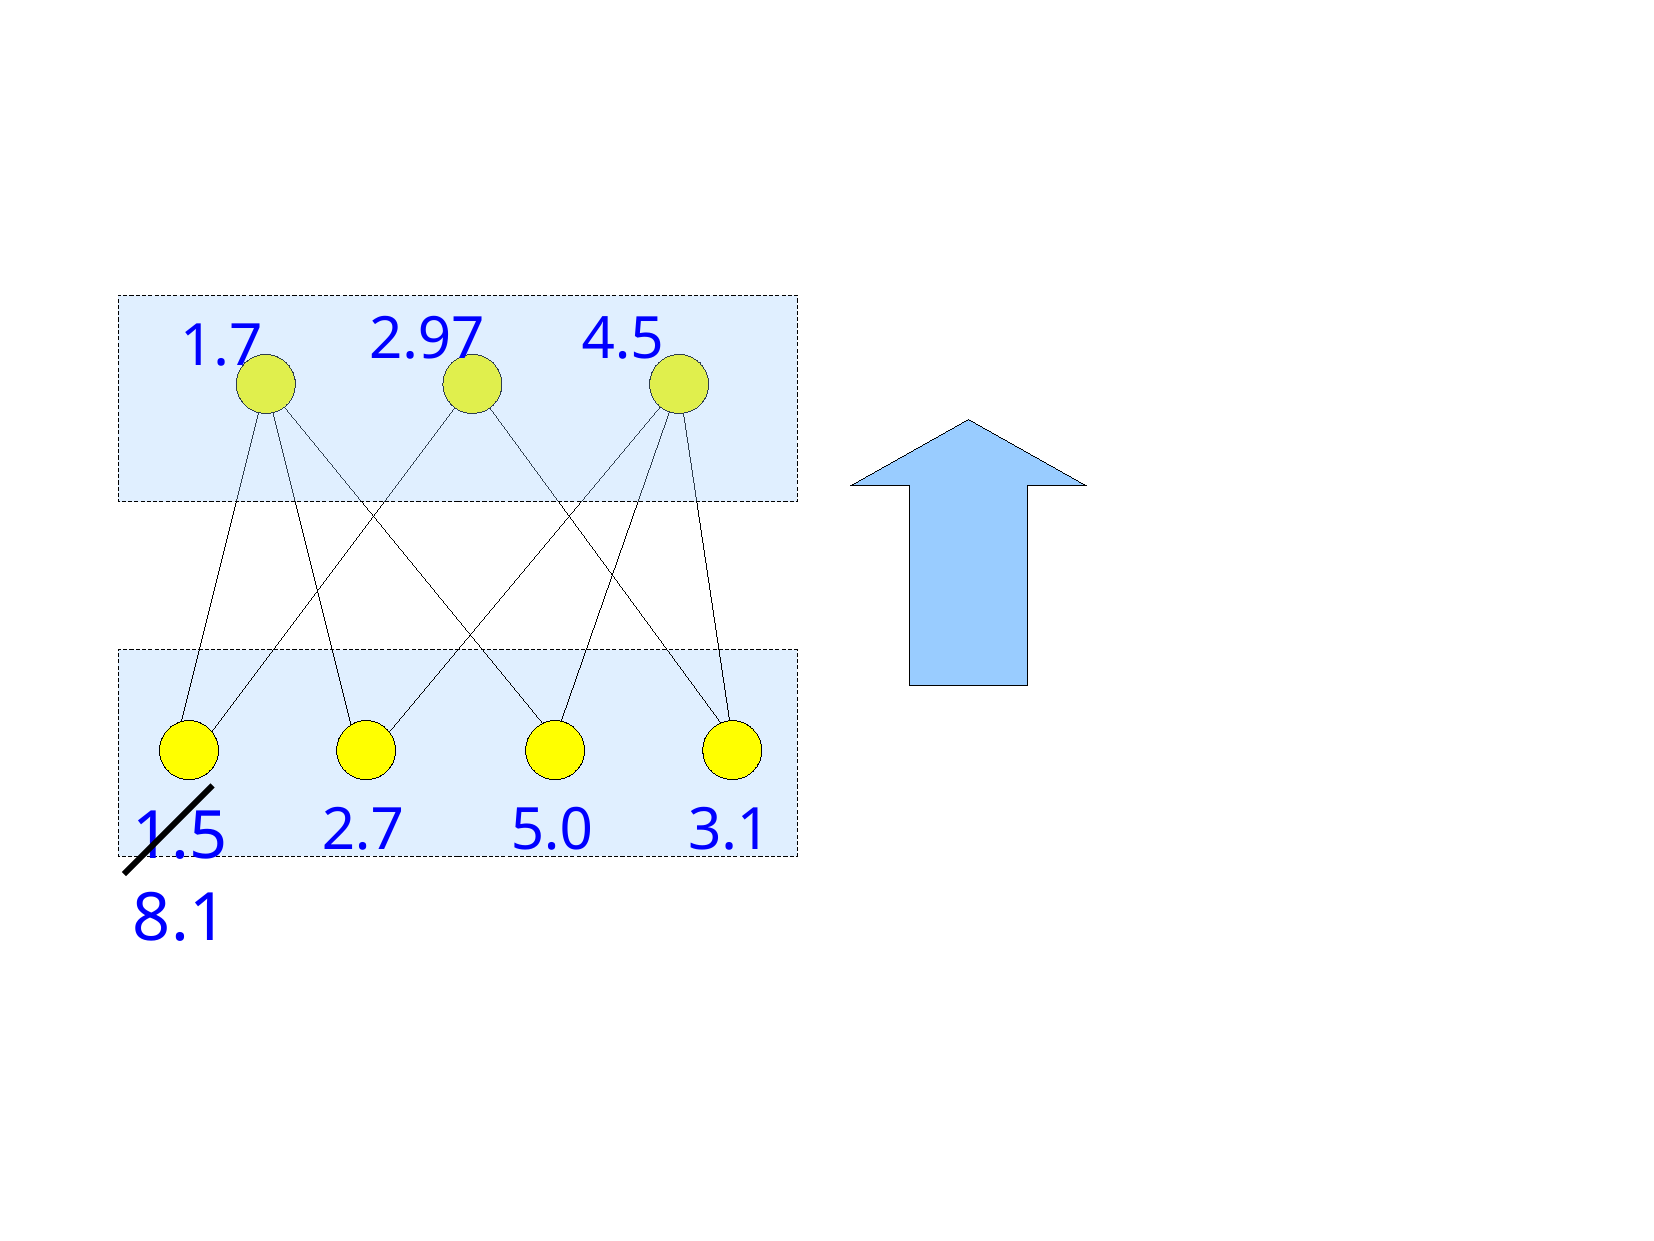

#
2.97
4.5
1.7
1.5
2.7
5.0
3.1
8.1